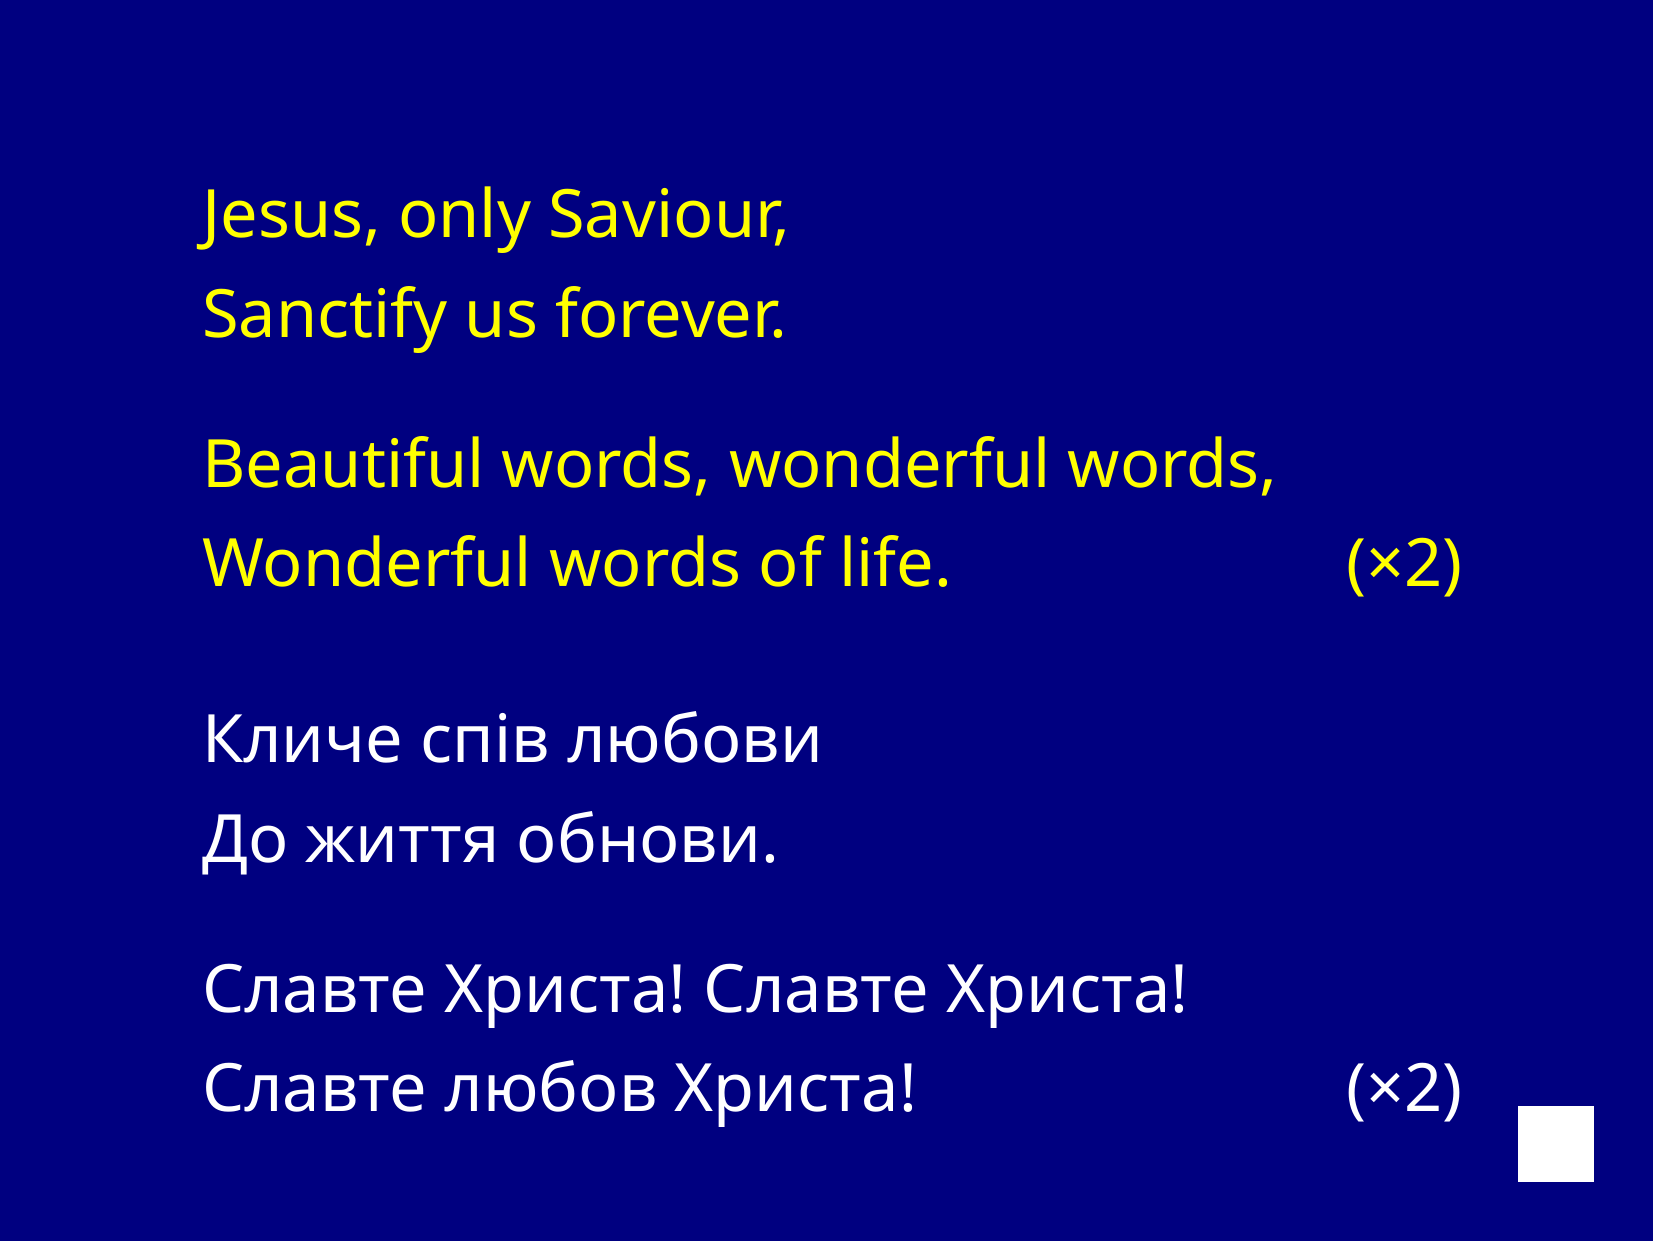

Jesus, only Saviour,
	Sanctify us forever.
	Beautiful words, wonderful words,
	Wonderful words of life.	(×2)
	Кличе спів любови
	До життя обнови.
	Славте Христа! Славте Христа!
	Славте любов Христа!	(×2)